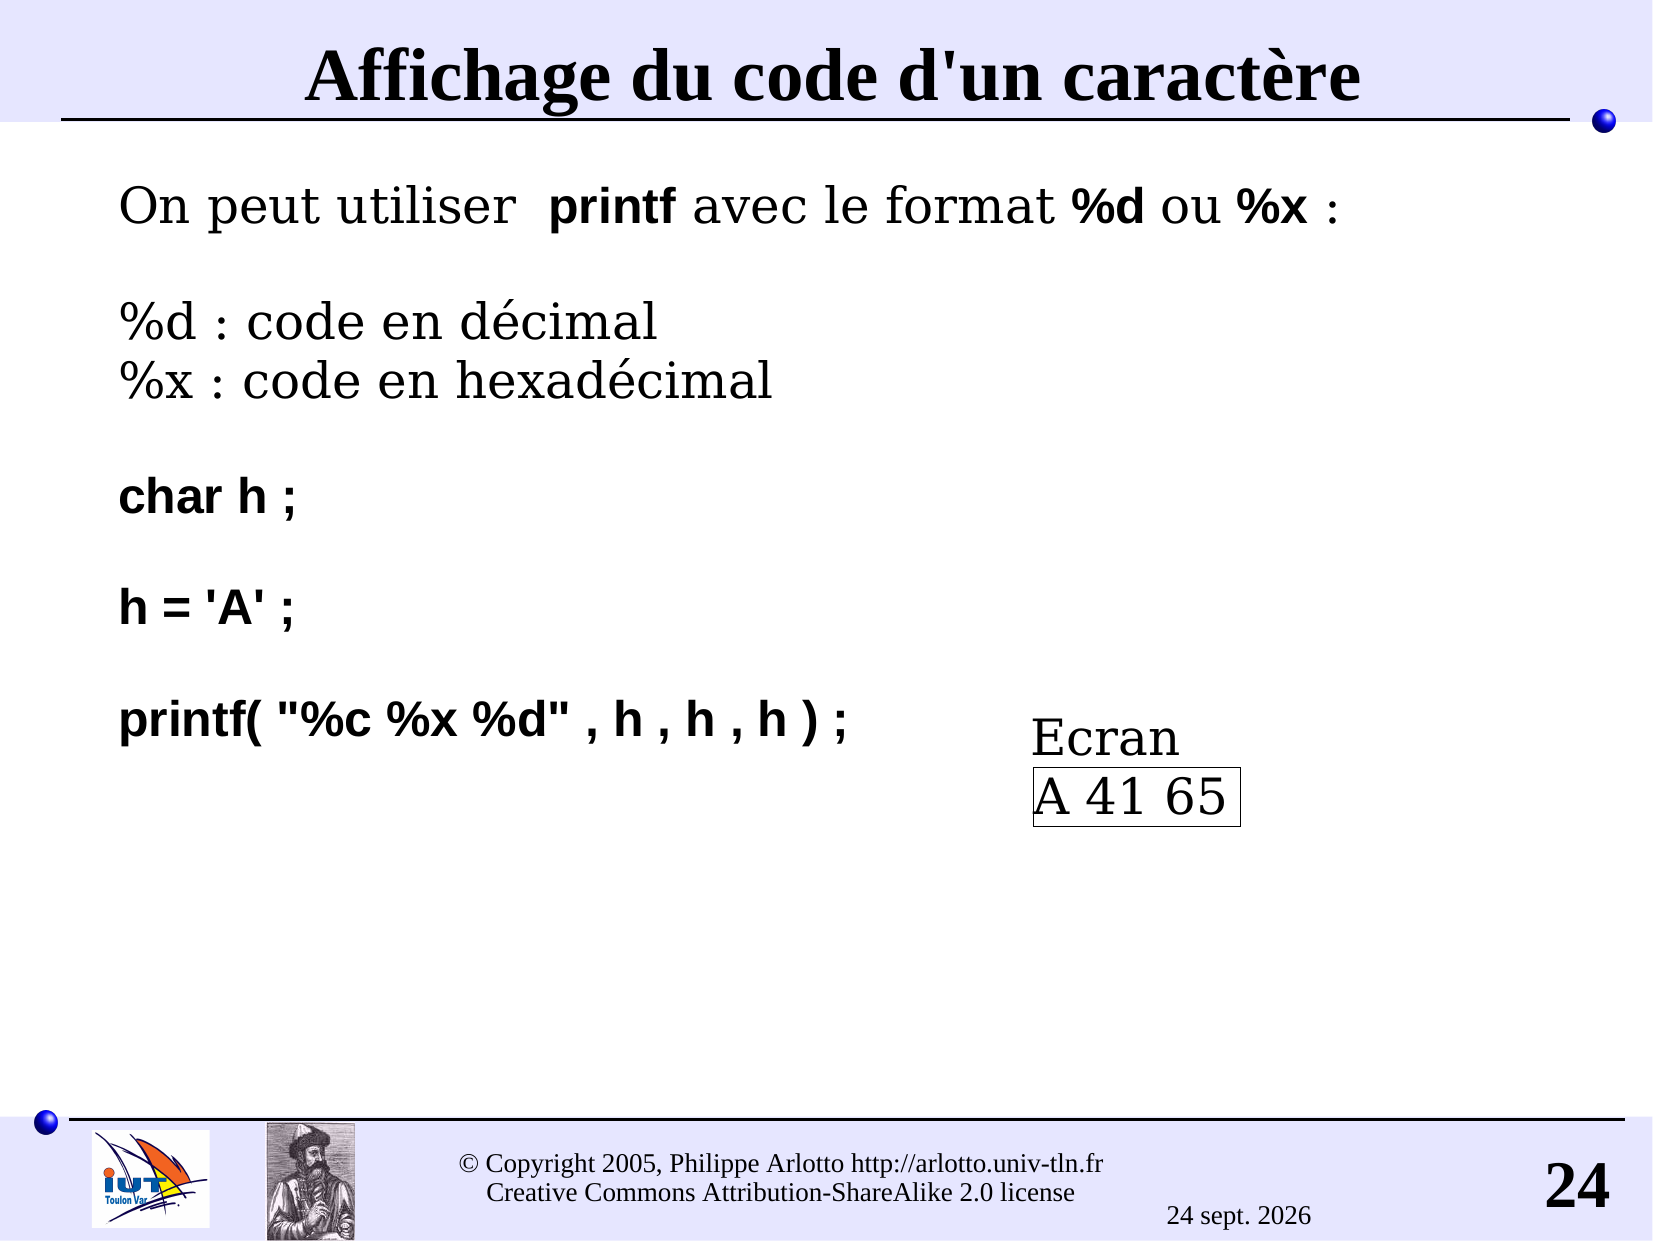

# Affichage du code d'un caractère
On peut utiliser printf avec le format %d ou %x :
%d : code en décimal
%x : code en hexadécimal
char h ;
h = 'A' ;
printf( "%c %x %d" , h , h , h ) ;
Ecran
A 41 65